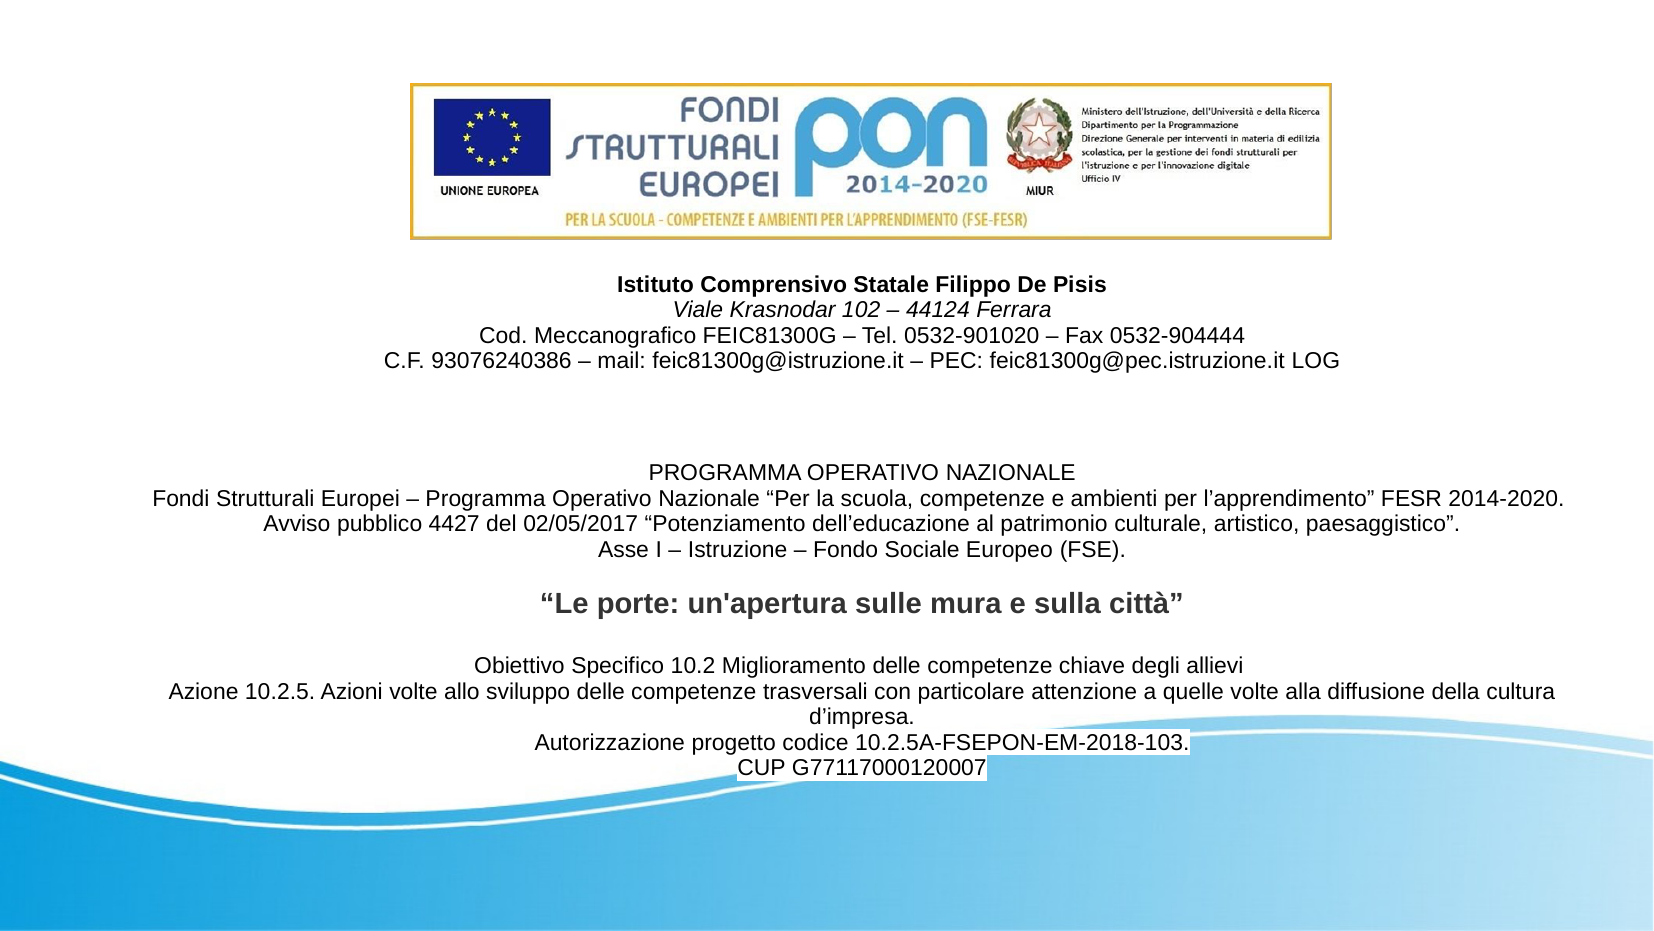

# Istituto Comprensivo Statale Filippo De Pisis
Viale Krasnodar 102 – 44124 Ferrara
Cod. Meccanografico FEIC81300G – Tel. 0532-901020 – Fax 0532-904444
C.F. 93076240386 – mail: feic81300g@istruzione.it – PEC: feic81300g@pec.istruzione.it LOG
PROGRAMMA OPERATIVO NAZIONALE
Fondi Strutturali Europei – Programma Operativo Nazionale “Per la scuola, competenze e ambienti per l’apprendimento” FESR 2014-2020.
Avviso pubblico 4427 del 02/05/2017 “Potenziamento dell’educazione al patrimonio culturale, artistico, paesaggistico”.
Asse I – Istruzione – Fondo Sociale Europeo (FSE).
“Le porte: un'apertura sulle mura e sulla città”
Obiettivo Specifico 10.2 Miglioramento delle competenze chiave degli allievi
Azione 10.2.5. Azioni volte allo sviluppo delle competenze trasversali con particolare attenzione a quelle volte alla diffusione della cultura d’impresa.
Autorizzazione progetto codice 10.2.5A-FSEPON-EM-2018-103.
CUP G77117000120007